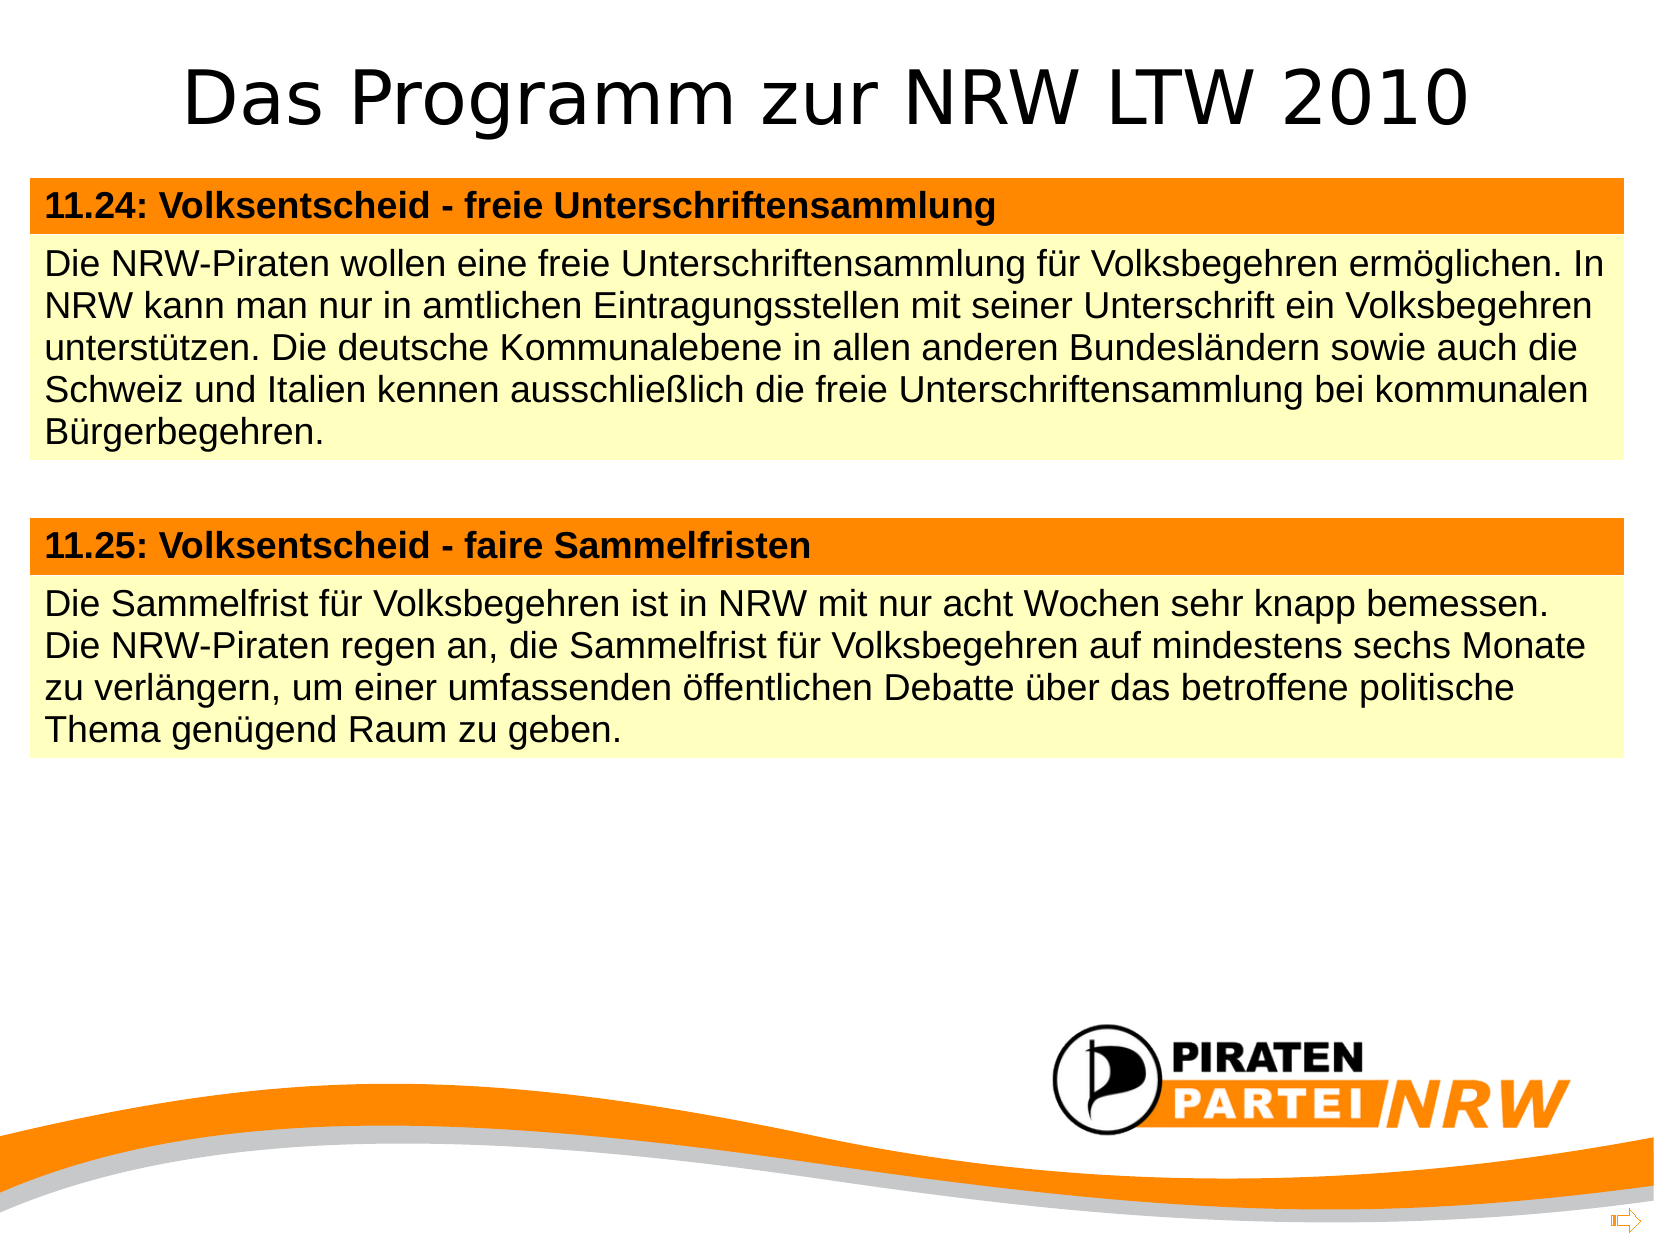

# Das Programm zur NRW LTW 2010
| 11.24: Volksentscheid - freie Unterschriftensammlung |
| --- |
| Die NRW-Piraten wollen eine freie Unterschriftensammlung für Volksbegehren ermöglichen. In NRW kann man nur in amtlichen Eintragungsstellen mit seiner Unterschrift ein Volksbegehren unterstützen. Die deutsche Kommunalebene in allen anderen Bundesländern sowie auch die Schweiz und Italien kennen ausschließlich die freie Unterschriftensammlung bei kommunalen Bürgerbegehren. |
| |
| 11.25: Volksentscheid - faire Sammelfristen |
| Die Sammelfrist für Volksbegehren ist in NRW mit nur acht Wochen sehr knapp bemessen. Die NRW-Piraten regen an, die Sammelfrist für Volksbegehren auf mindestens sechs Monate zu verlängern, um einer umfassenden öffentlichen Debatte über das betroffene politische Thema genügend Raum zu geben. |